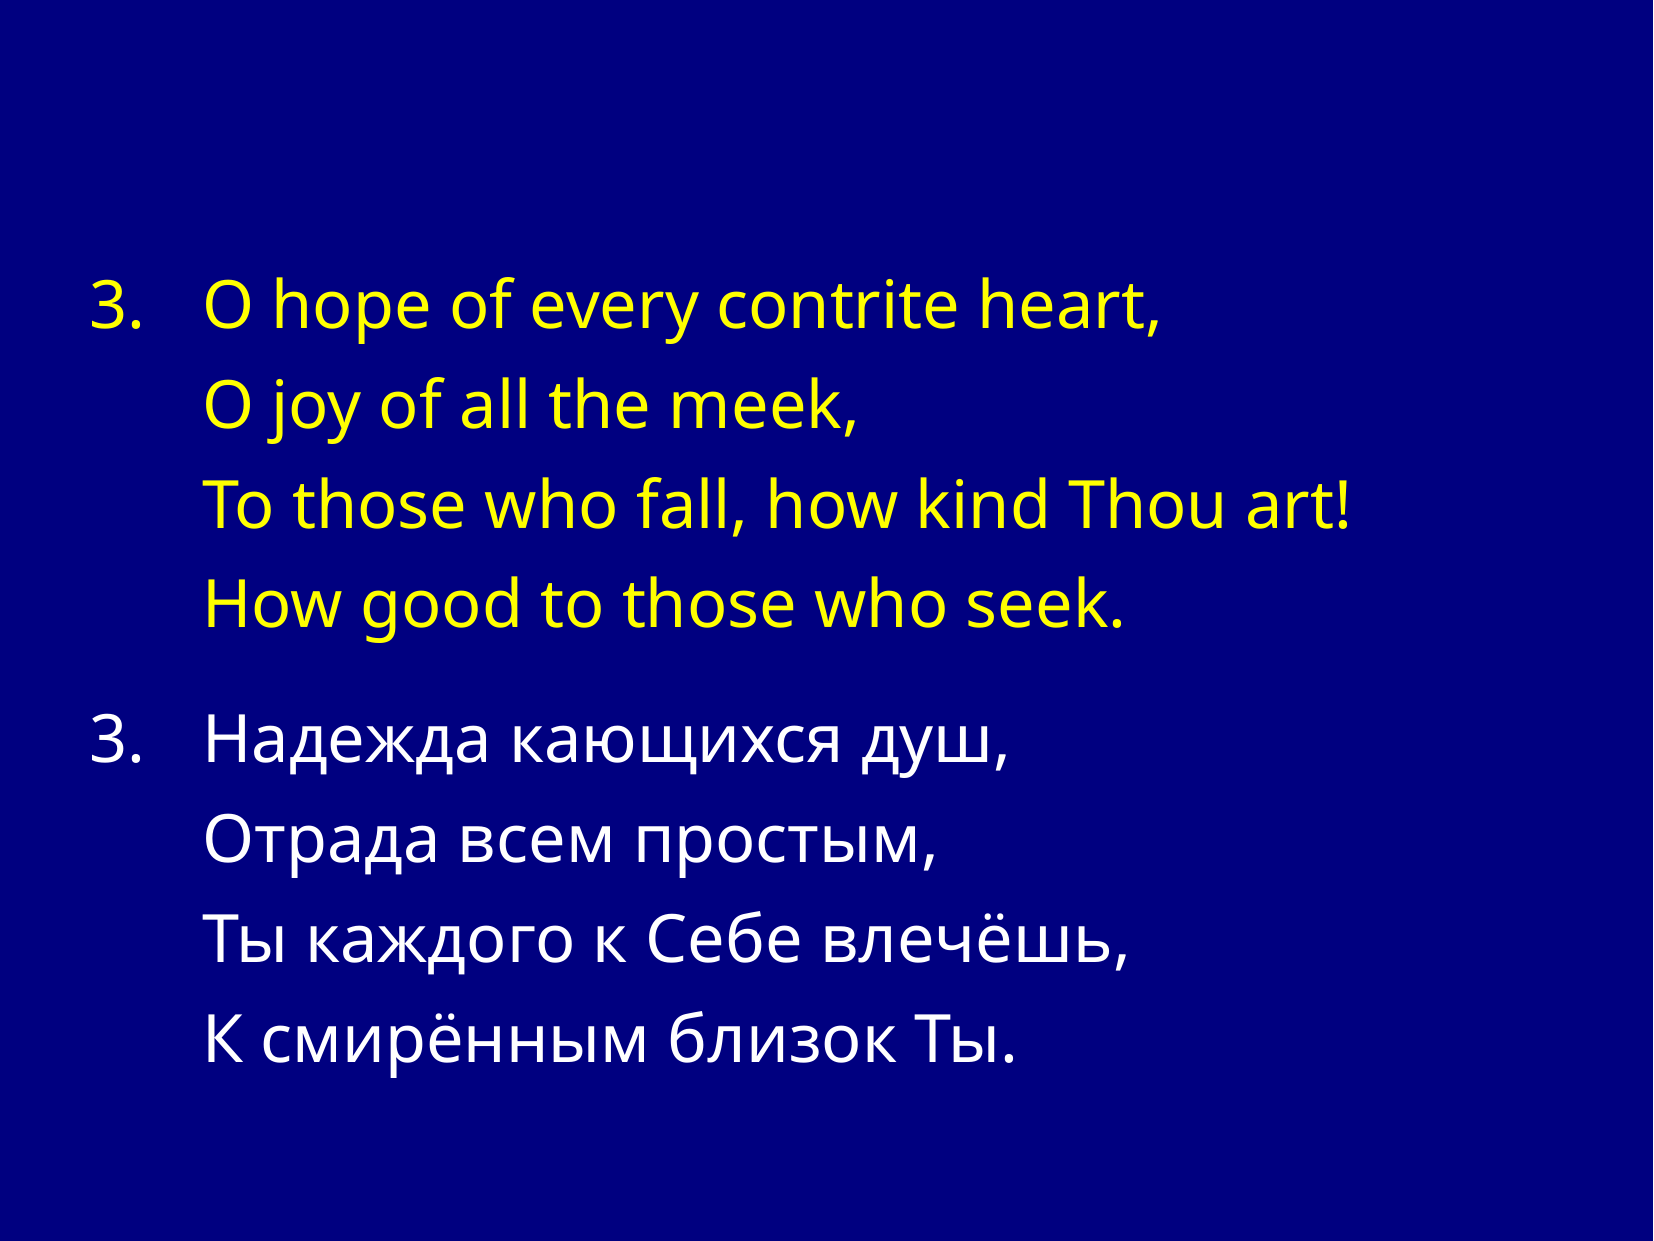

3.	O hope of every contrite heart,
	O joy of all the meek,
	To those who fall, how kind Thou art!
	How good to those who seek.
3.	Надежда кающихся душ,
	Отрада всем простым,
	Ты каждого к Себе влечёшь,
	К смирённым близок Ты.